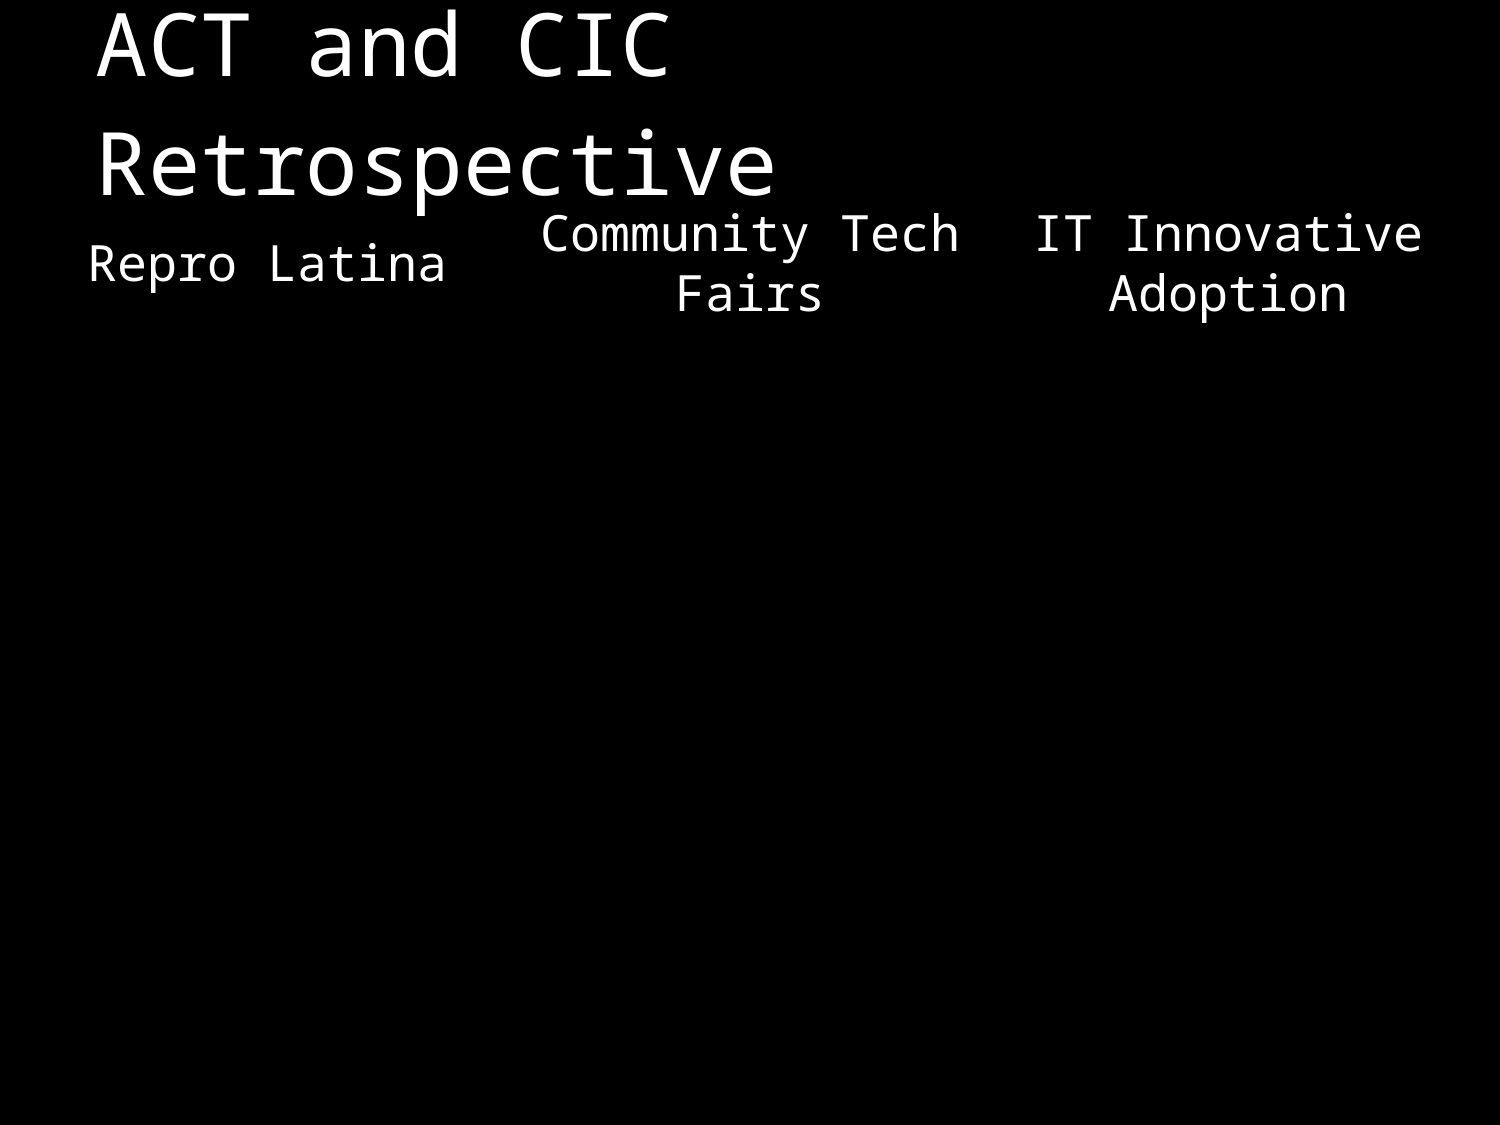

# ACT and CIC Retrospective
Repro Latina
Community Tech Fairs
IT Innovative Adoption